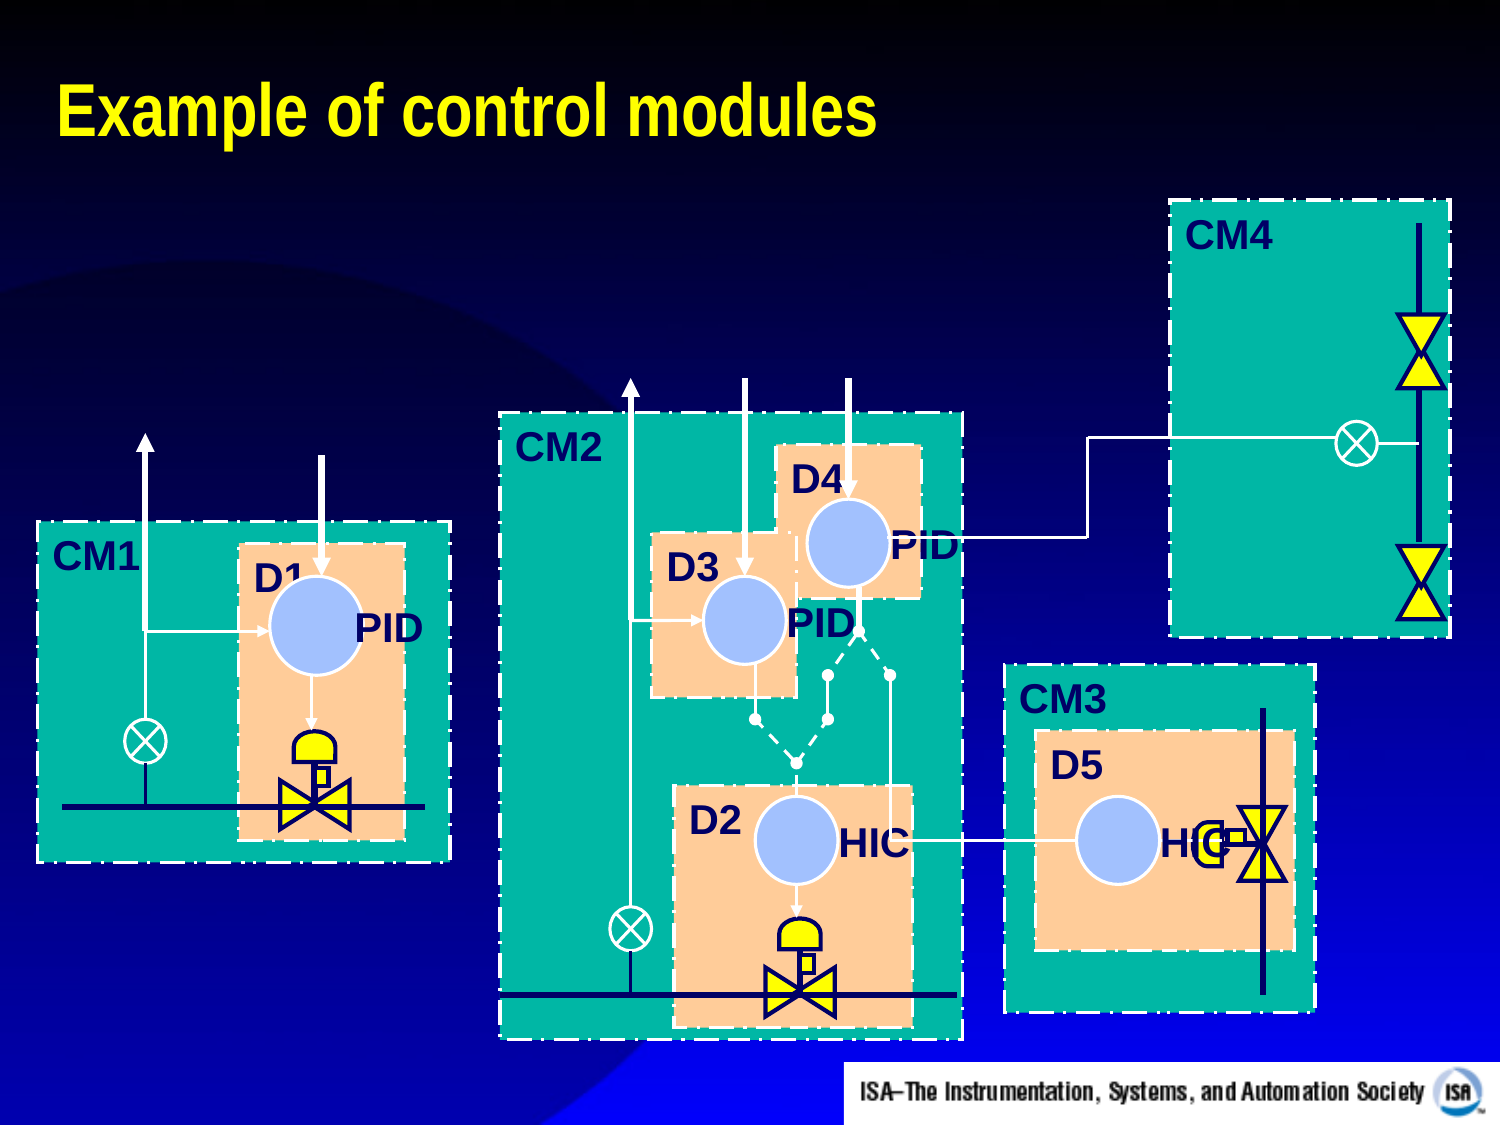

# Example of control modules
CM4
CM2
D4
PID
CM1
D3
D1
PID
PID
CM3
D5
D2
HIC
HIC